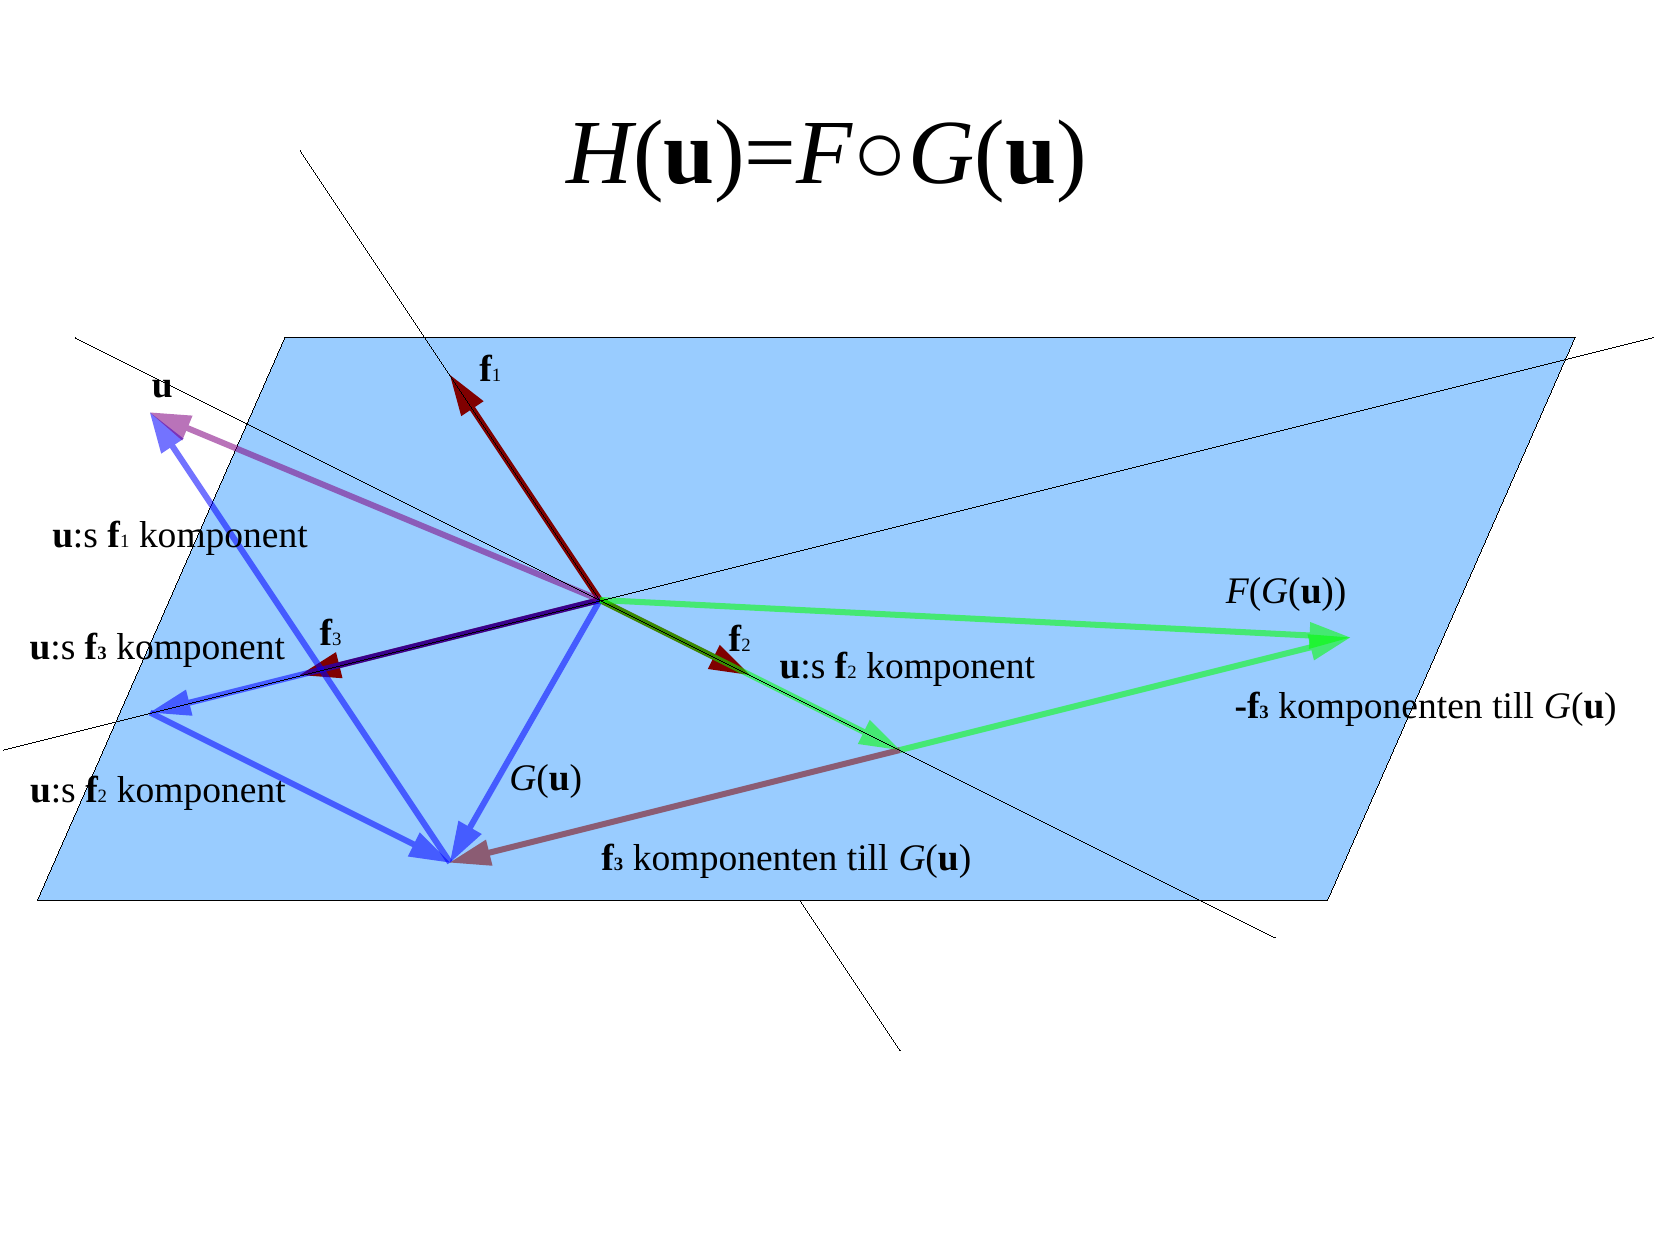

# H(u)=F○G(u)
f1
u
u:s f1 komponent
F(G(u))
f3
f2
u:s f3 komponent
u:s f2 komponent
-f3 komponenten till G(u)
G(u)
u:s f2 komponent
f3 komponenten till G(u)